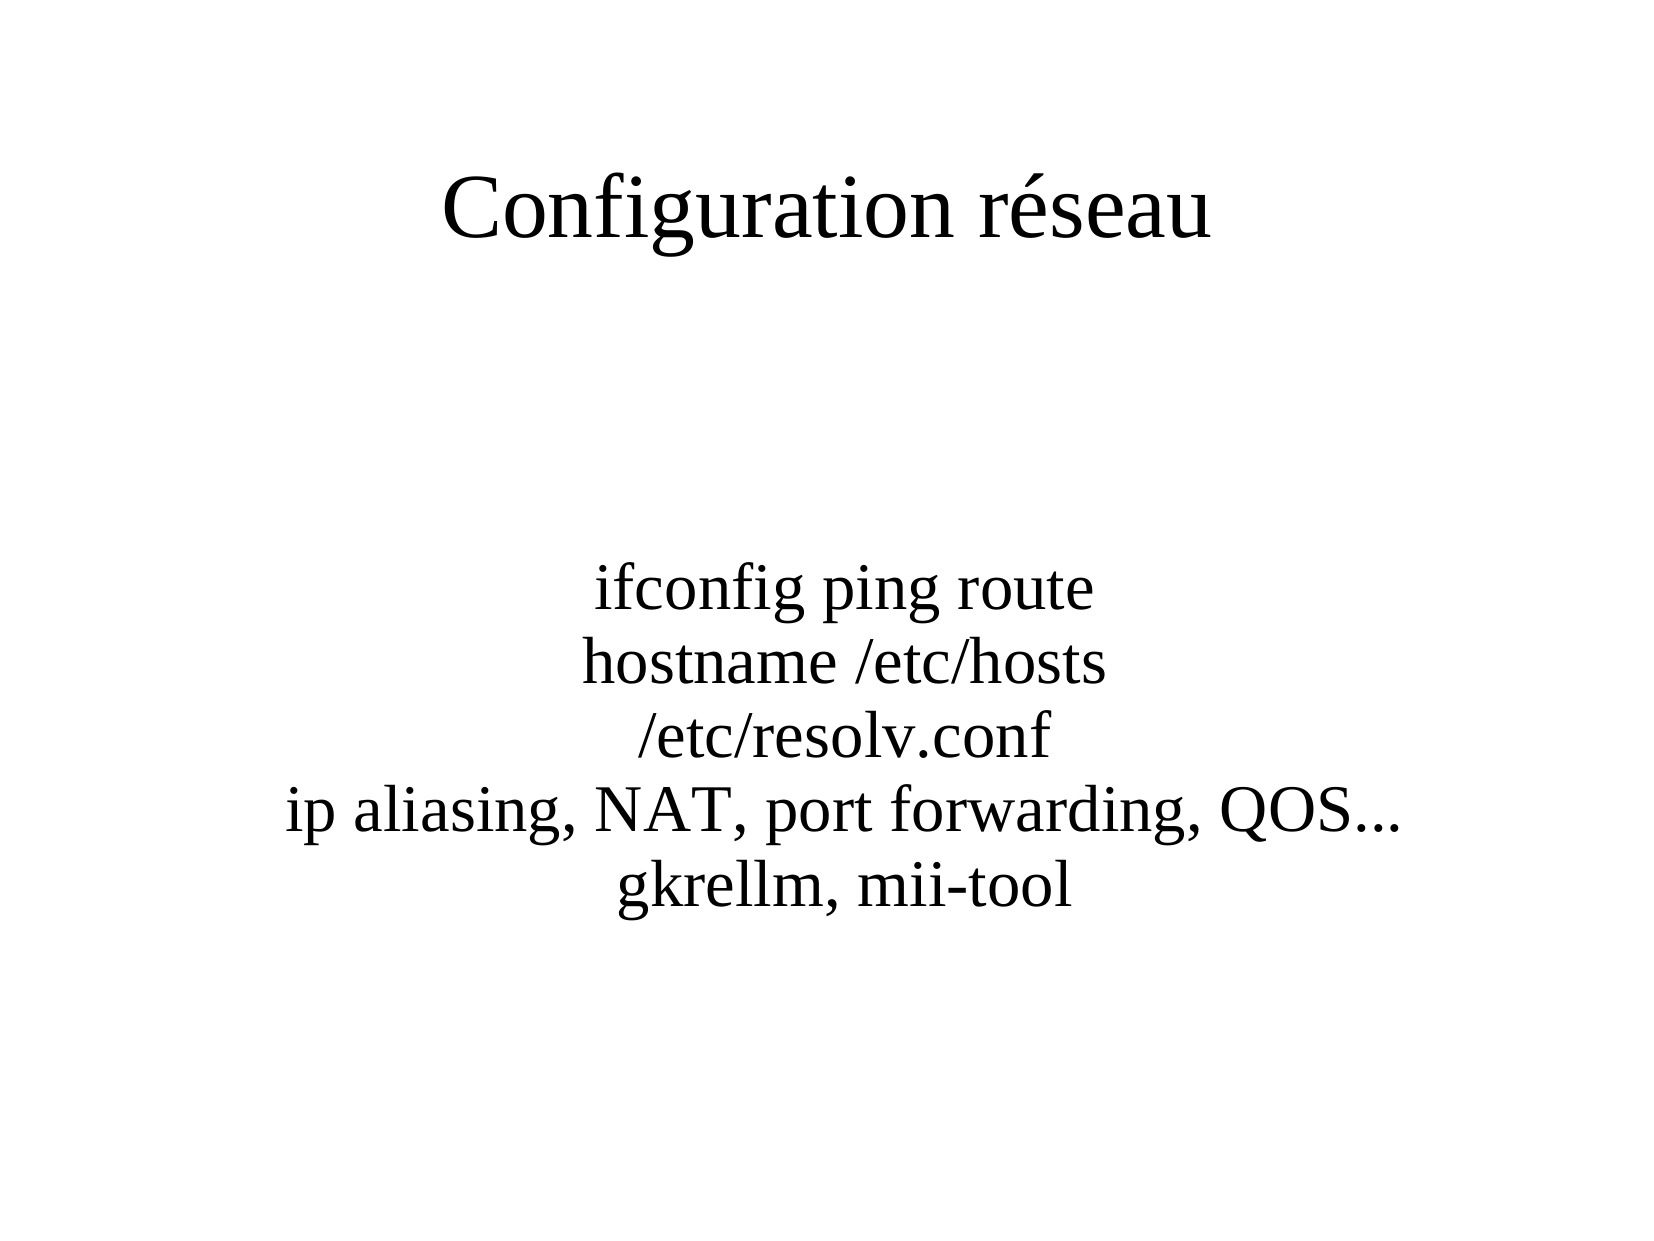

# Configuration réseau
ifconfig ping route
hostname /etc/hosts
/etc/resolv.conf
ip aliasing, NAT, port forwarding, QOS...
gkrellm, mii-tool